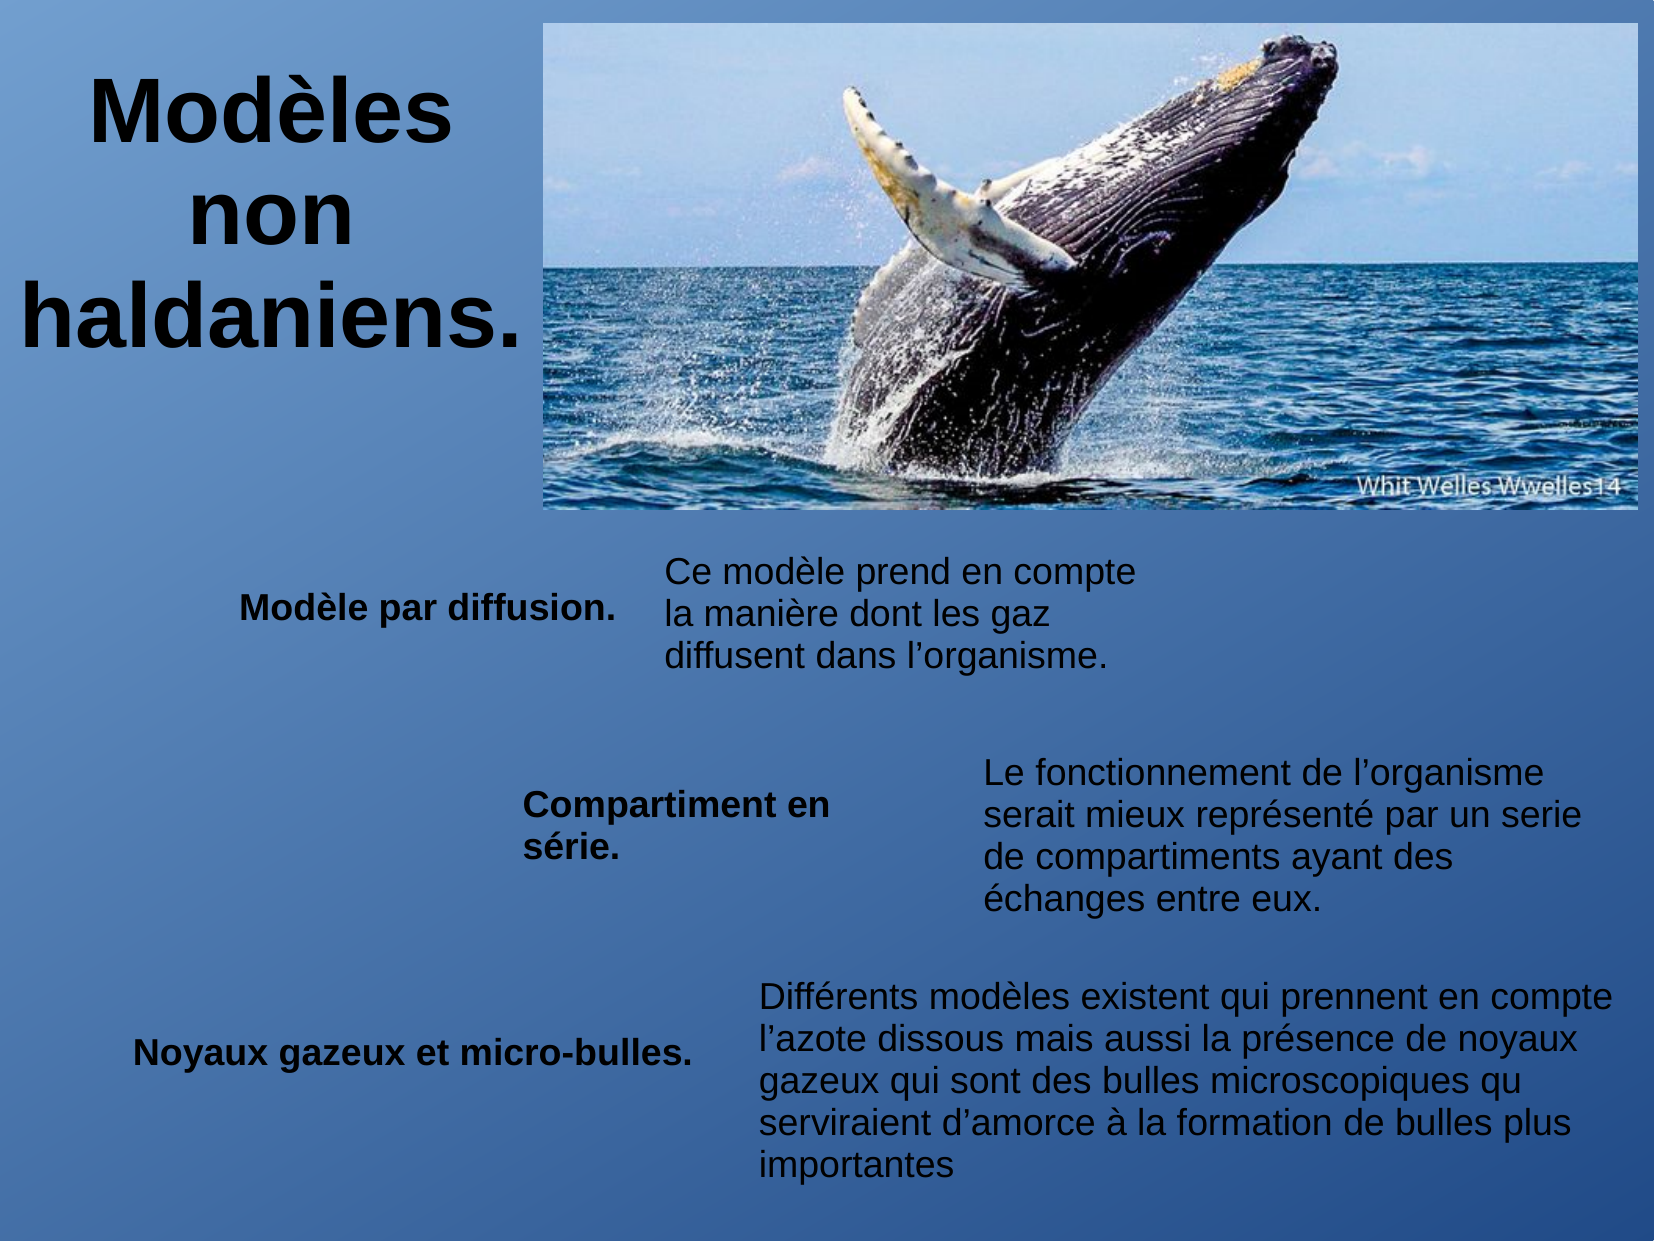

# Modèles non haldaniens.
Ce modèle prend en compte la manière dont les gaz diffusent dans l’organisme.
Modèle par diffusion.
Le fonctionnement de l’organisme serait mieux représenté par un serie de compartiments ayant des échanges entre eux.
Compartiment en série.
Différents modèles existent qui prennent en compte l’azote dissous mais aussi la présence de noyaux gazeux qui sont des bulles microscopiques qu serviraient d’amorce à la formation de bulles plus importantes
Noyaux gazeux et micro-bulles.